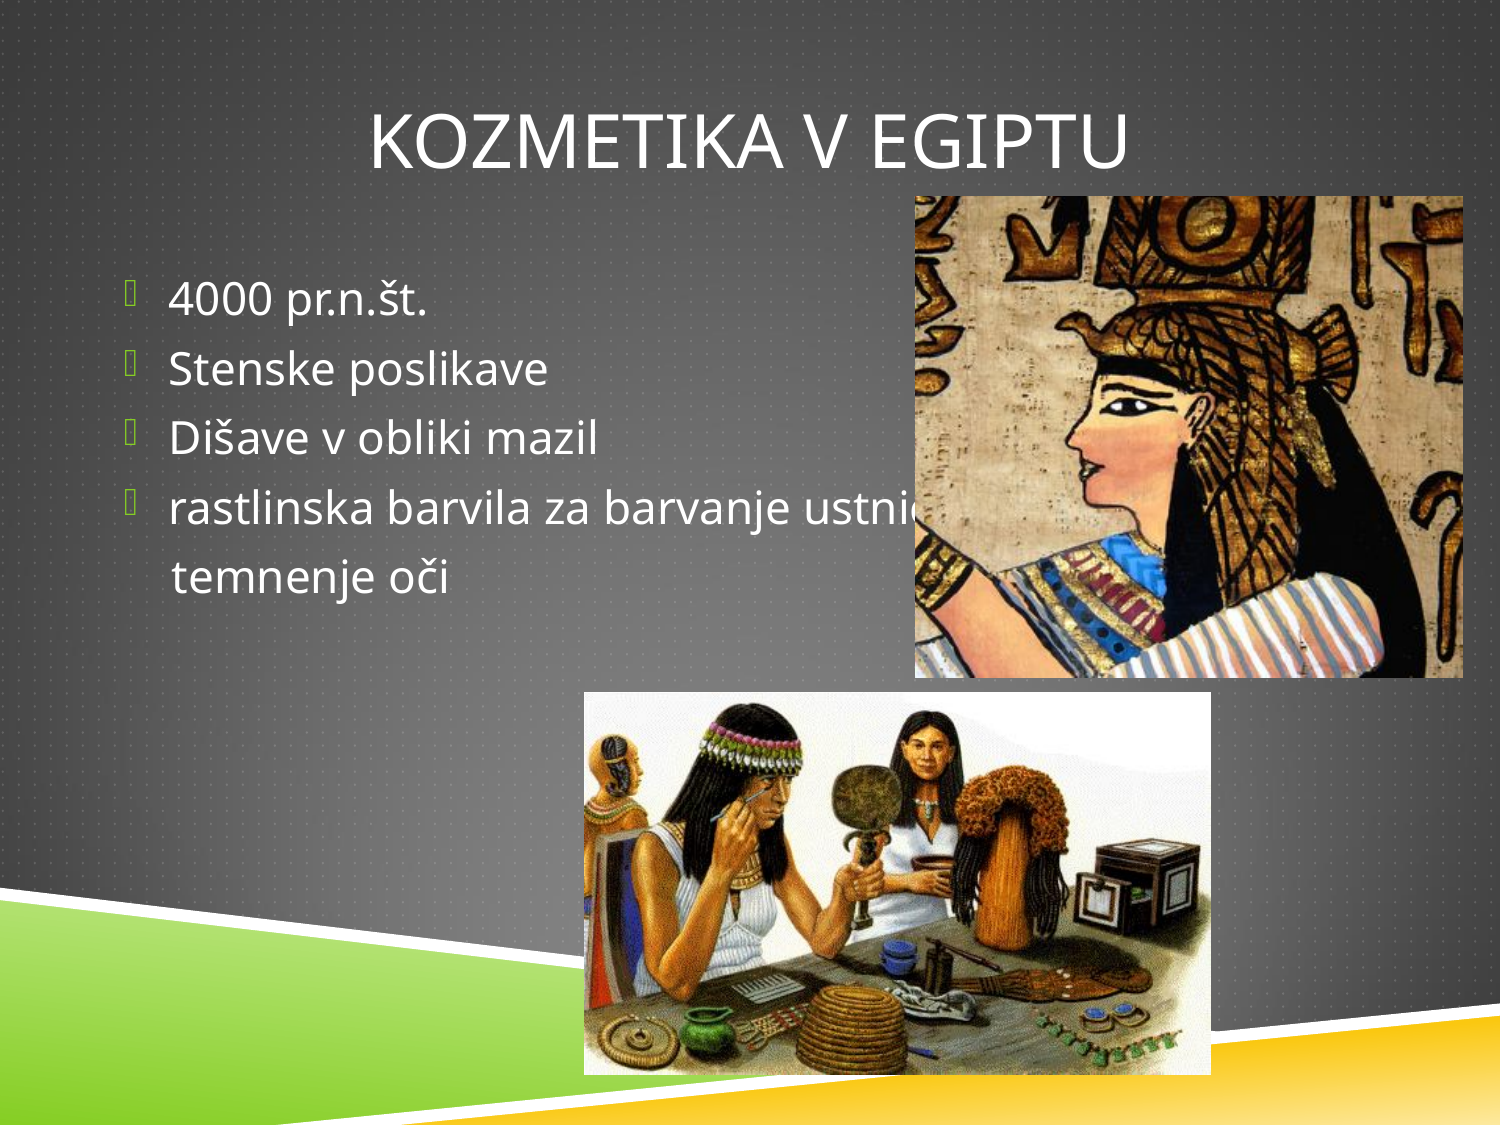

# Kozmetika v egiptu
4000 pr.n.št.
Stenske poslikave
Dišave v obliki mazil
rastlinska barvila za barvanje ustnic,
 temnenje oči